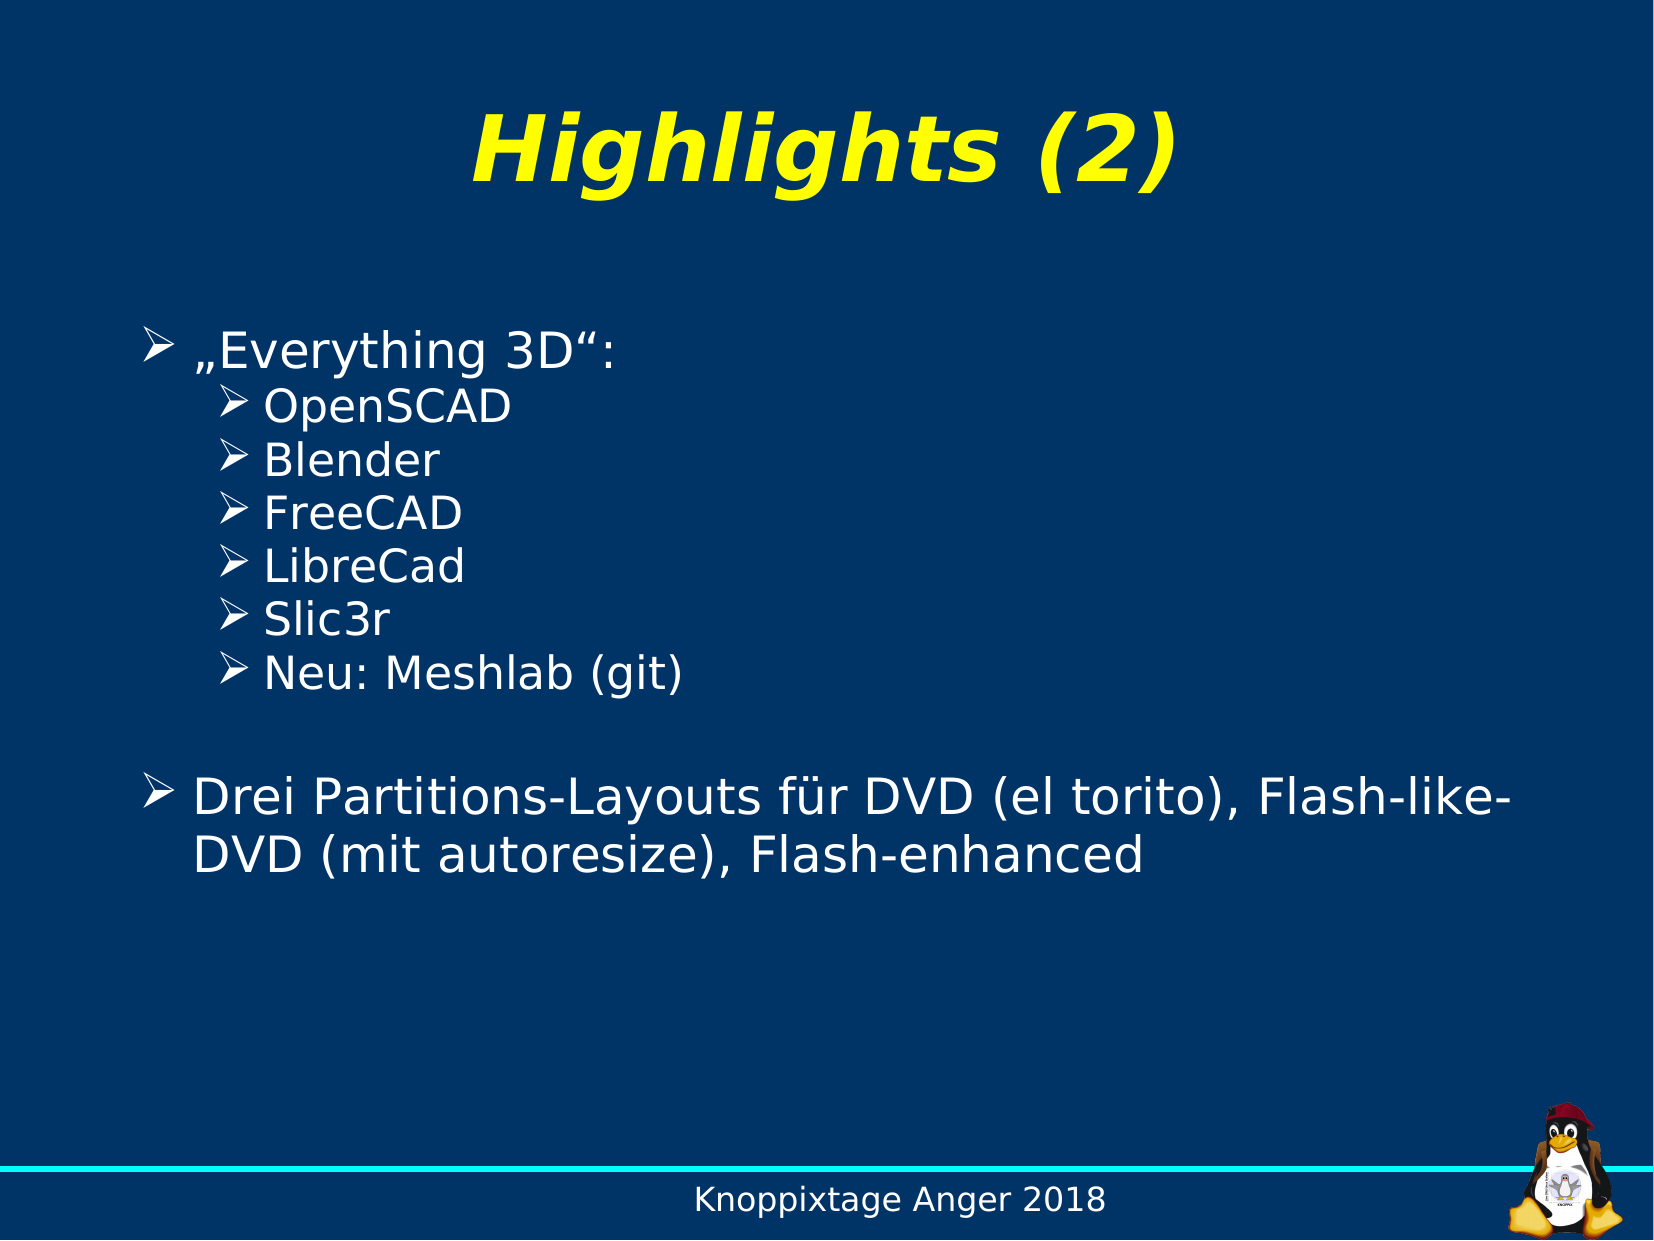

# Highlights (2)
„Everything 3D“:
OpenSCAD
Blender
FreeCAD
LibreCad
Slic3r
Neu: Meshlab (git)
Drei Partitions-Layouts für DVD (el torito), Flash-like-DVD (mit autoresize), Flash-enhanced